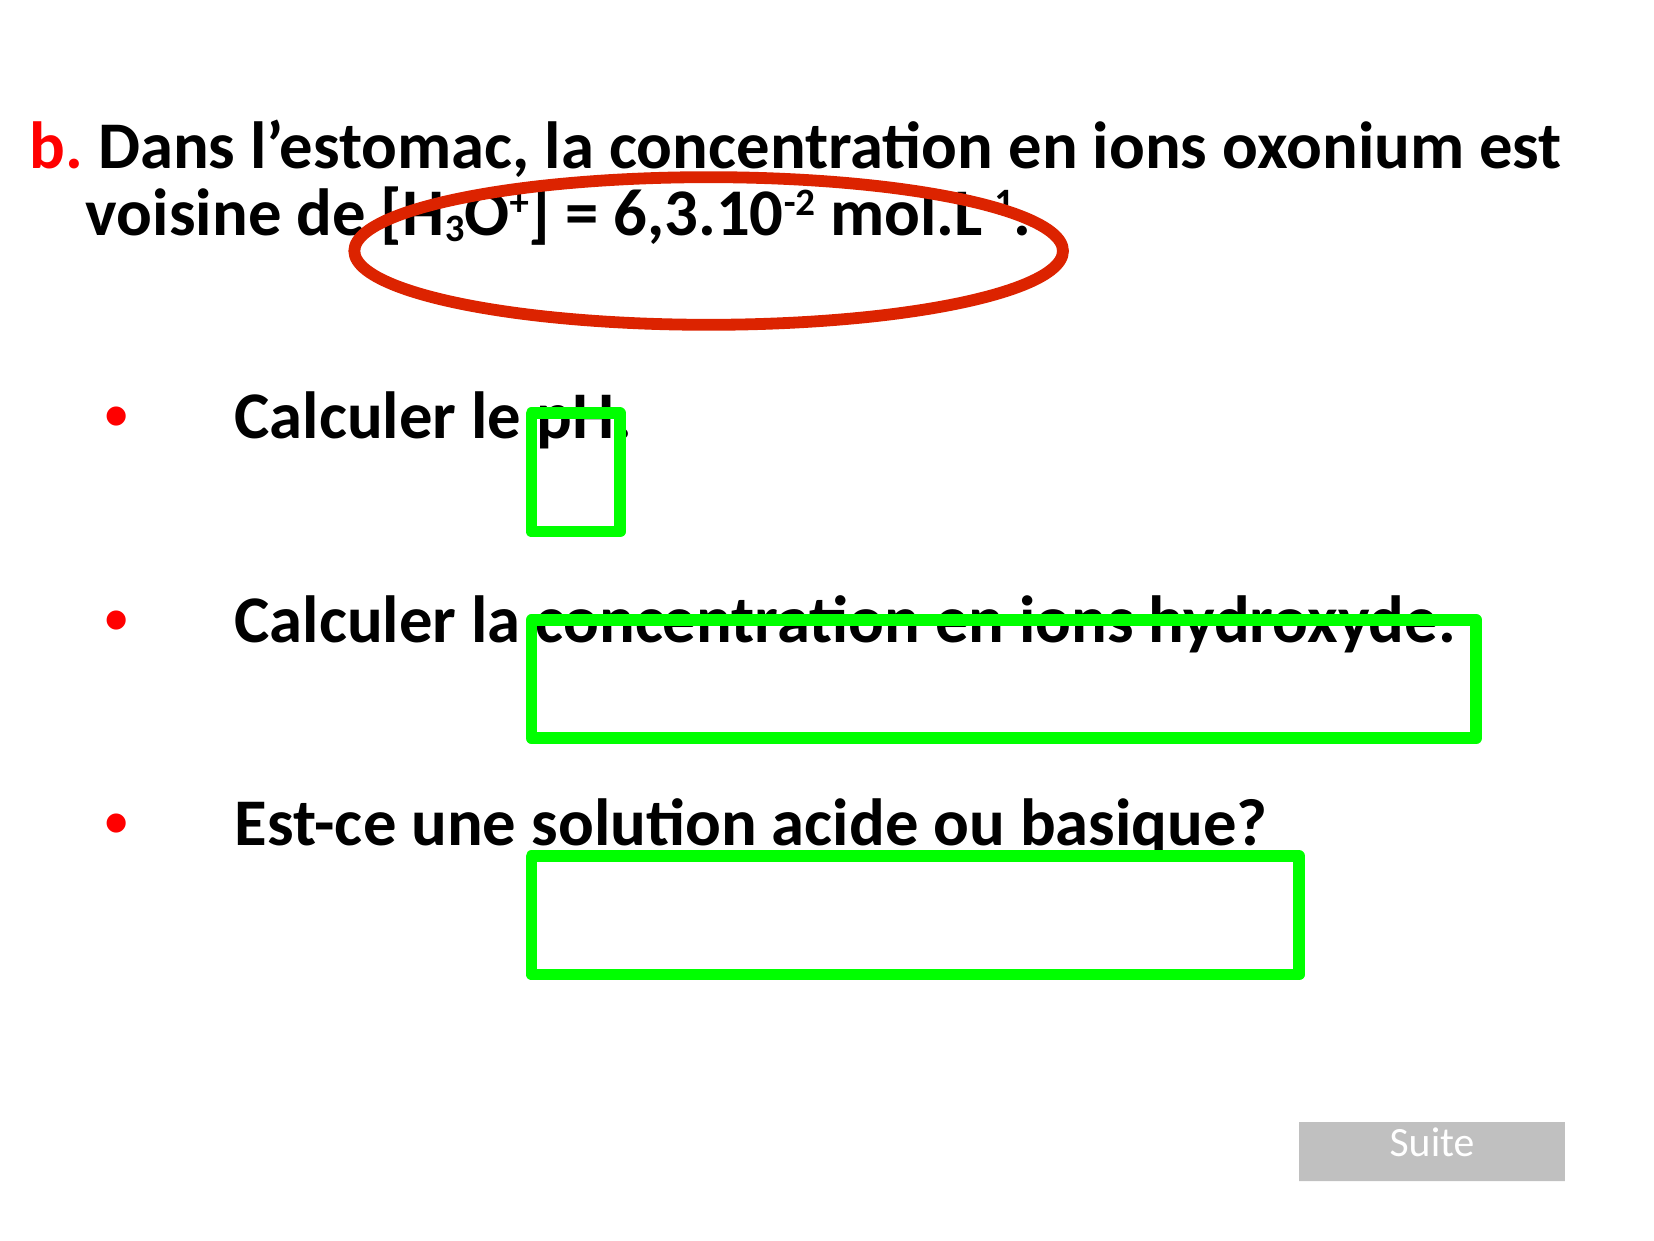

# b. Dans l’estomac, la concentration en ions oxonium est voisine de [H3O+] = 6,3.10-2 mol.L-1.
•	Calculer le pH.
•	Calculer la concentration en ions hydroxyde.
•	Est-ce une solution acide ou basique?
Suite